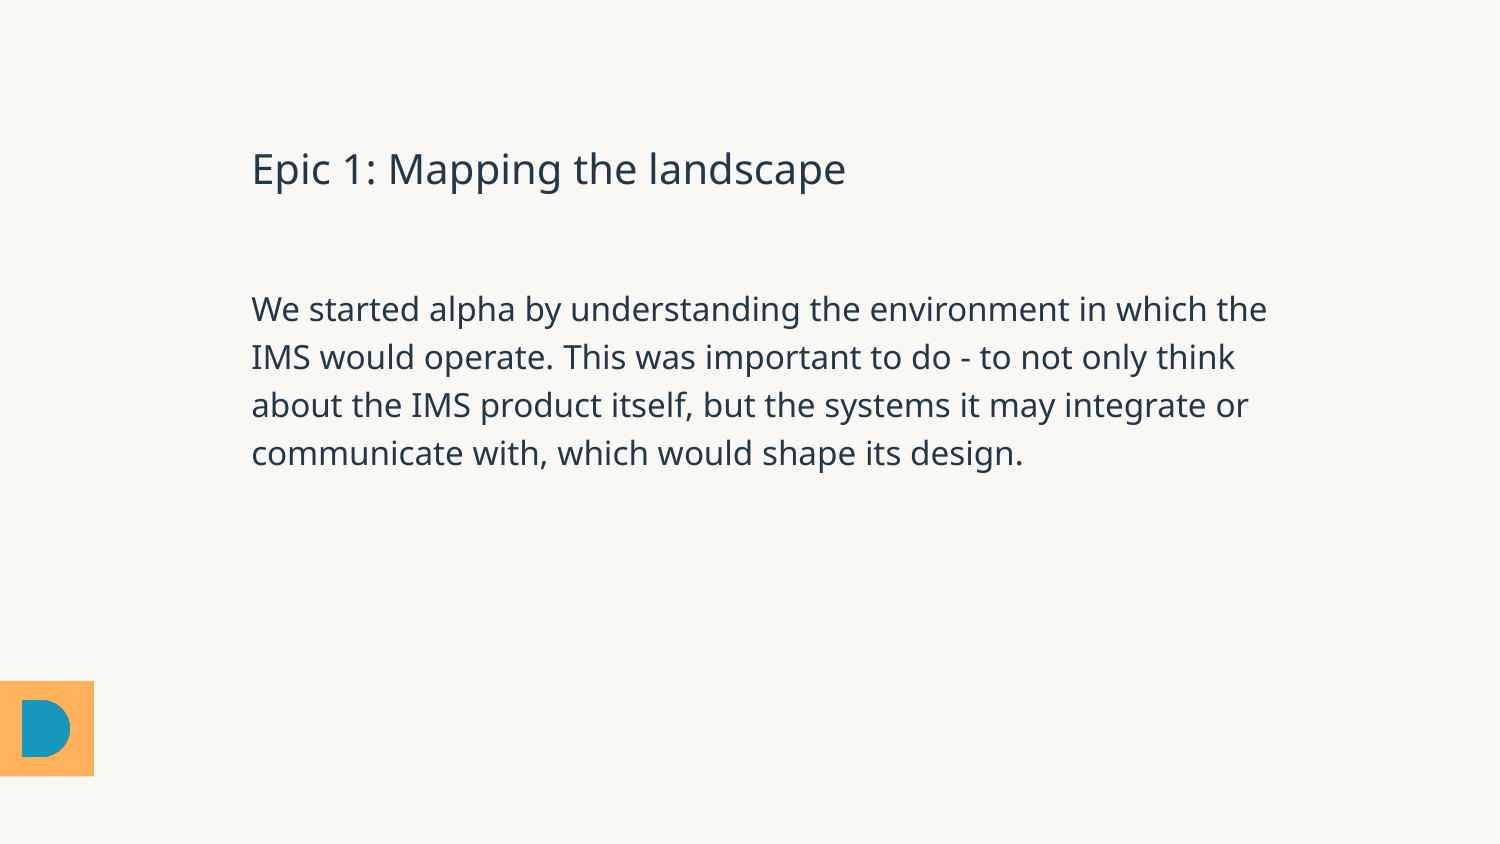

# Epic 1: Mapping the landscape
We started alpha by understanding the environment in which the IMS would operate. This was important to do - to not only think about the IMS product itself, but the systems it may integrate or communicate with, which would shape its design.